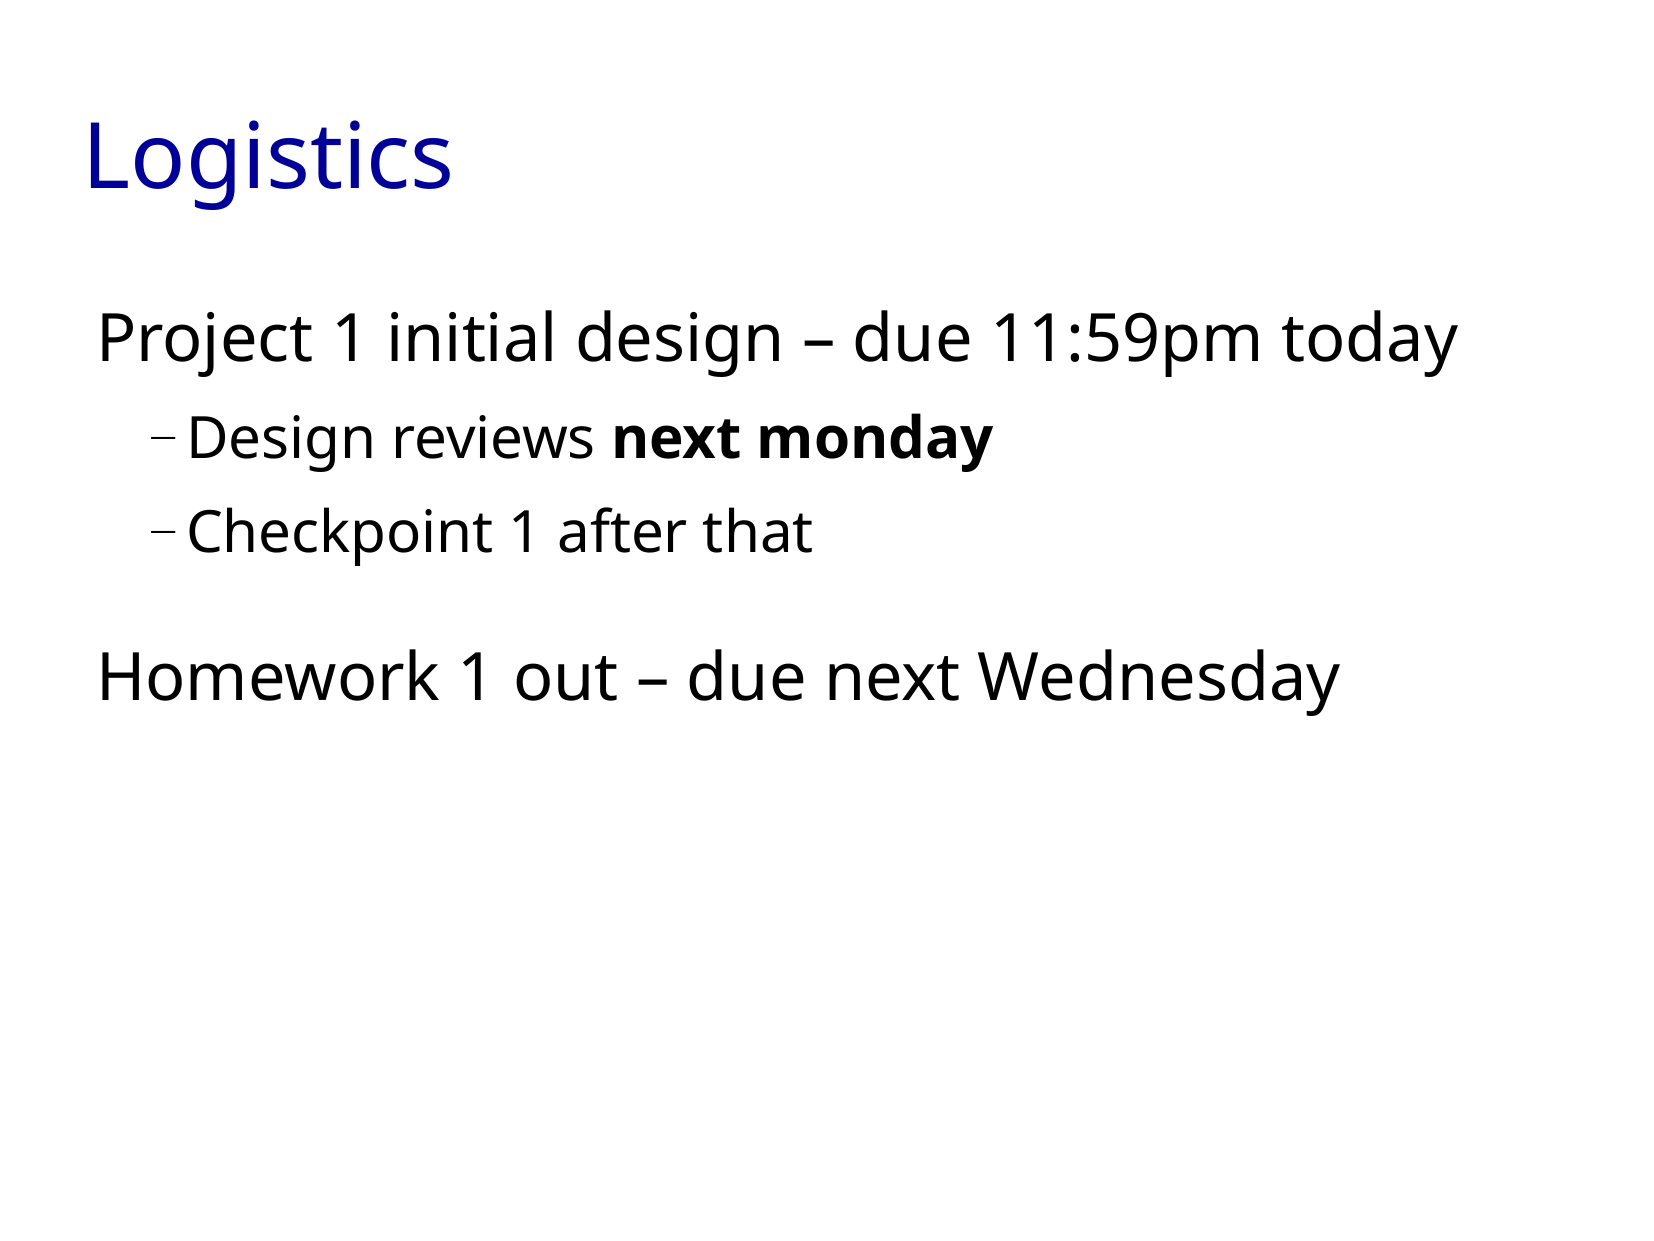

# Logistics
Project 1 initial design – due 11:59pm today
Design reviews next monday
Checkpoint 1 after that
Homework 1 out – due next Wednesday